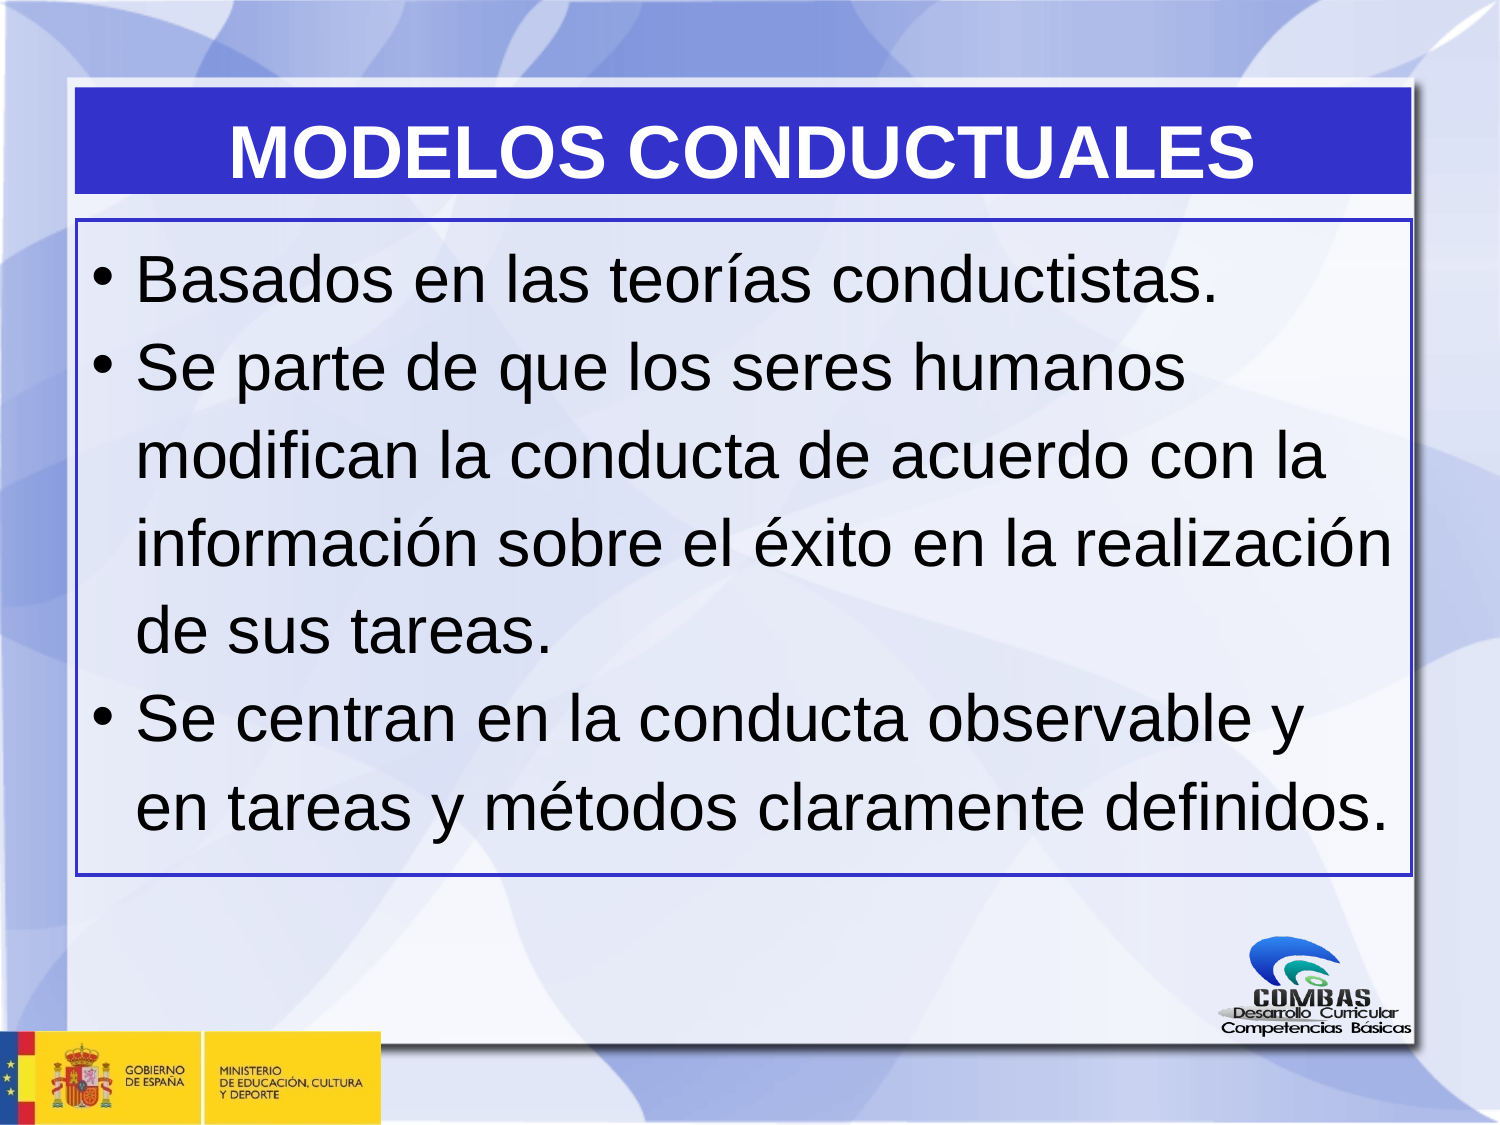

MODELOS CONDUCTUALES
Basados en las teorías conductistas.
Se parte de que los seres humanos modifican la conducta de acuerdo con la información sobre el éxito en la realización de sus tareas.
Se centran en la conducta observable y en tareas y métodos claramente definidos.